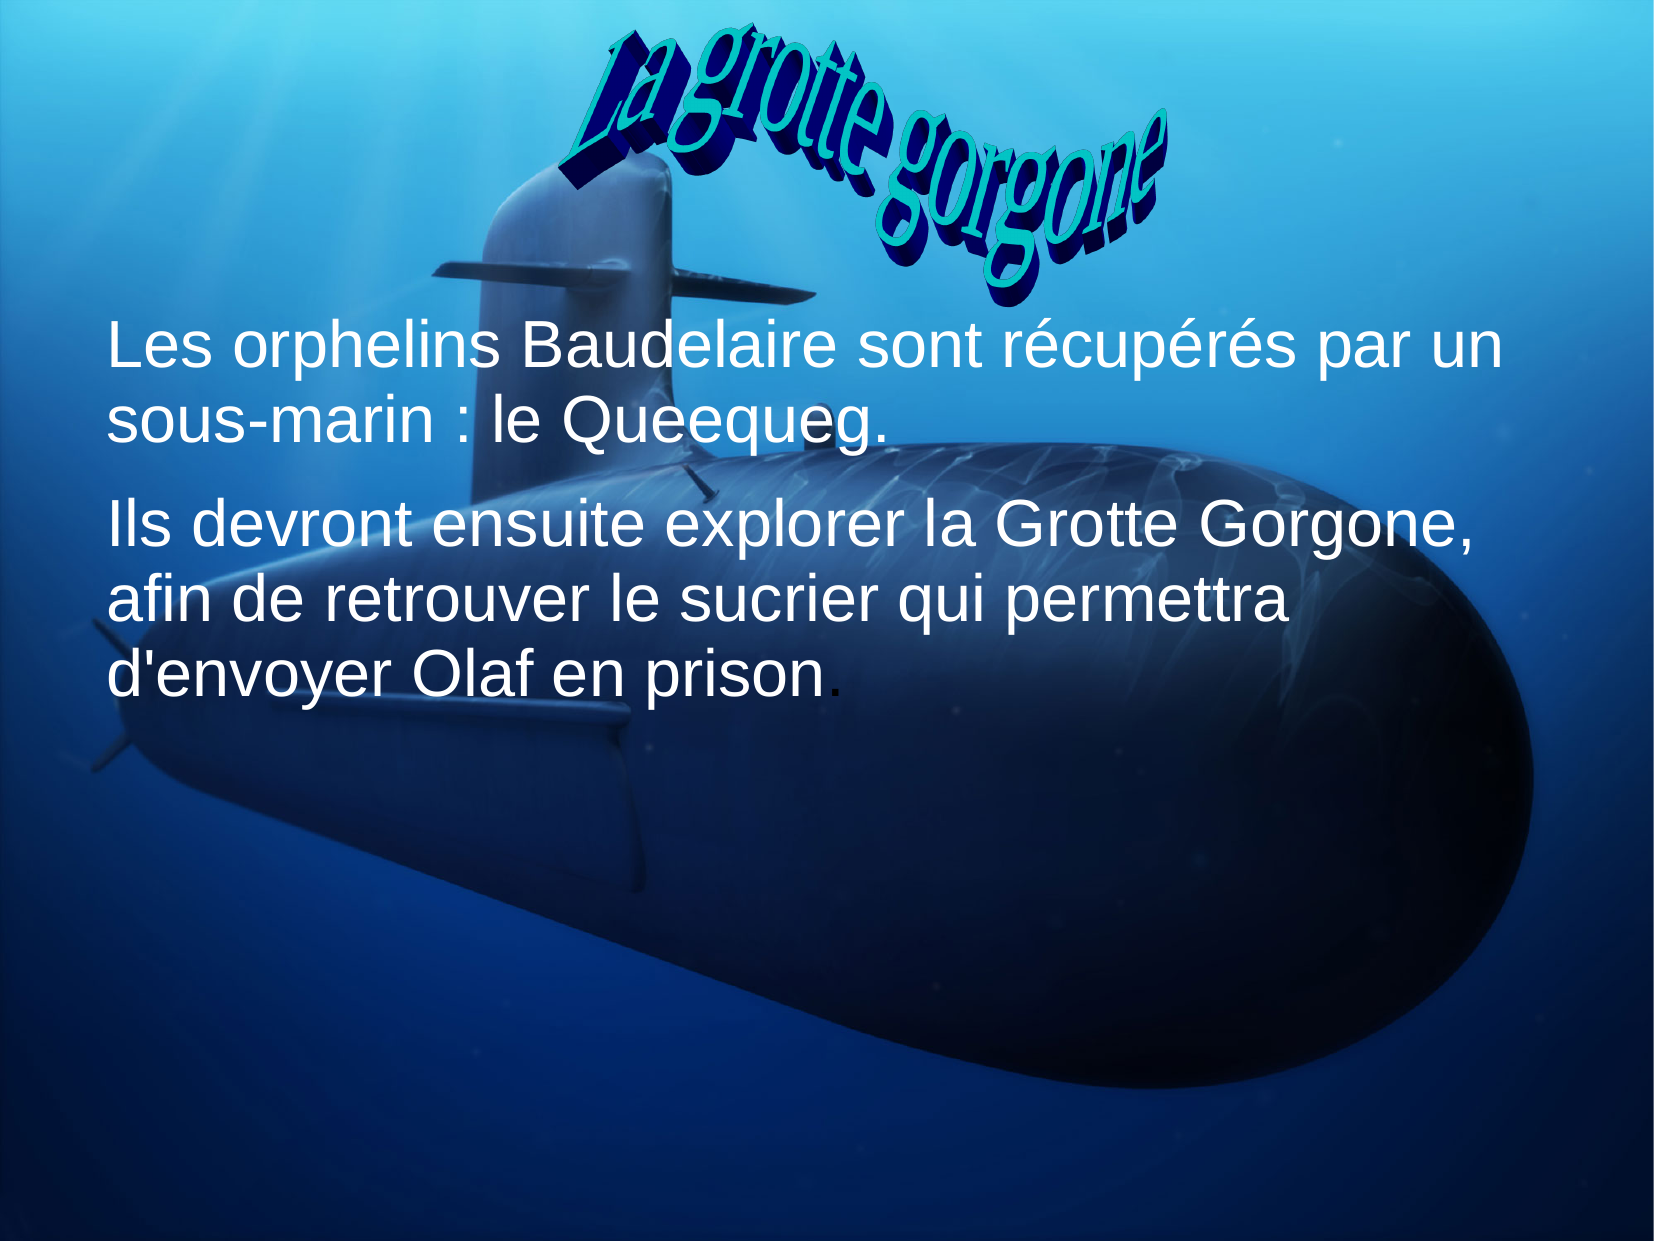

La grotte gorgone
#
Les orphelins Baudelaire sont récupérés par un sous-marin : le Queequeg.
Ils devront ensuite explorer la Grotte Gorgone, afin de retrouver le sucrier qui permettra d'envoyer Olaf en prison.